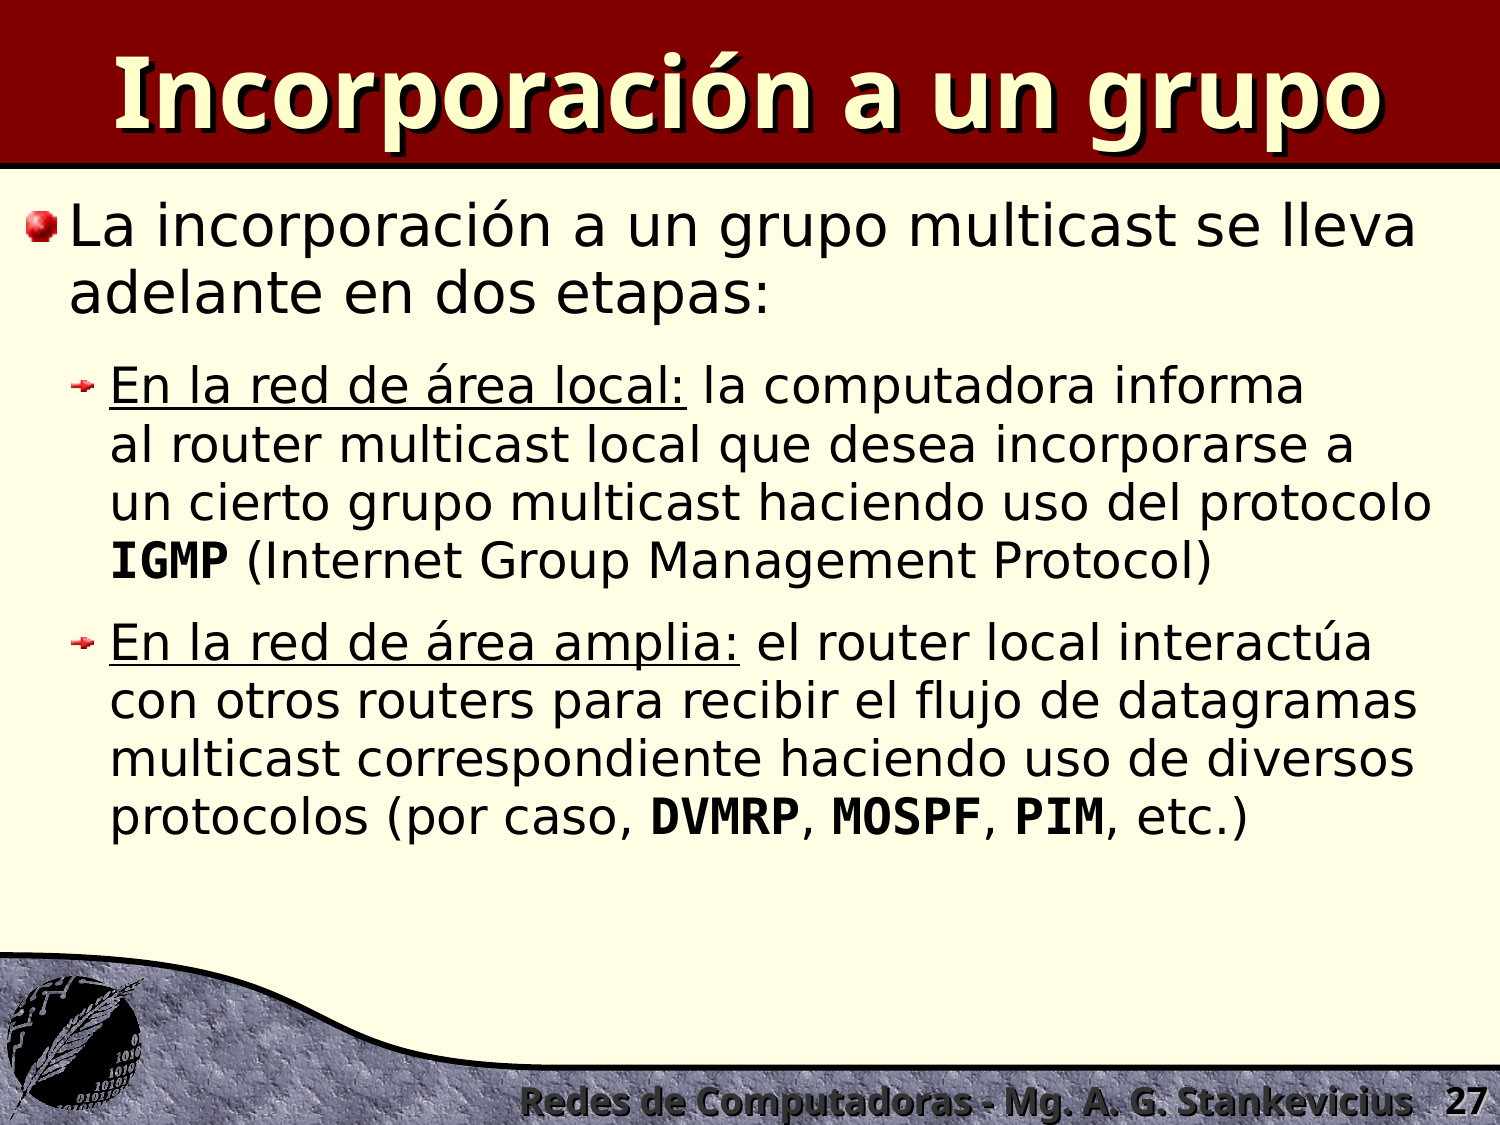

# Incorporación a un grupo
La incorporación a un grupo multicast se lleva adelante en dos etapas:
En la red de área local: la computadora informa
al router multicast local que desea incorporarse a
un cierto grupo multicast haciendo uso del protocolo IGMP (Internet Group Management Protocol)
En la red de área amplia: el router local interactúa
con otros routers para recibir el flujo de datagramas multicast correspondiente haciendo uso de diversos protocolos (por caso, DVMRP, MOSPF, PIM, etc.)
27